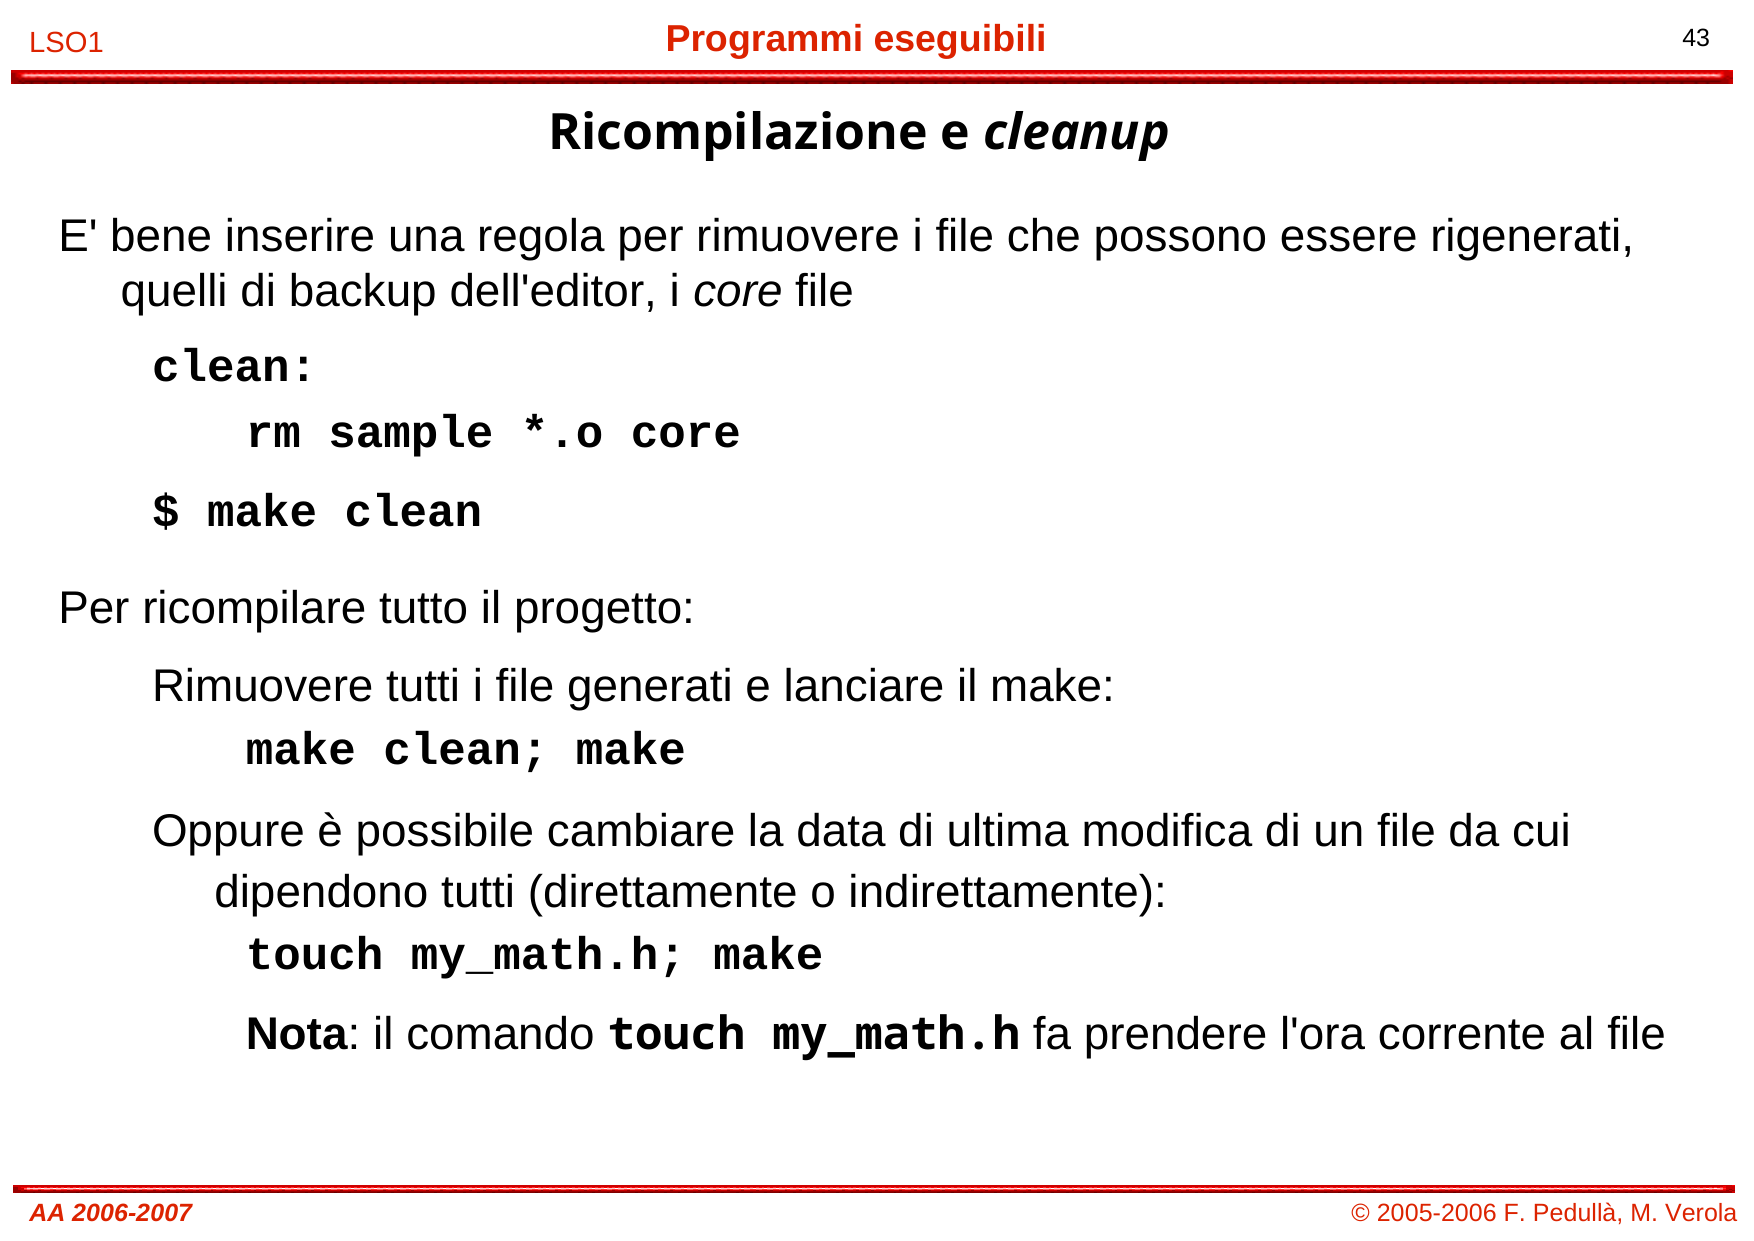

# Ricompilazione e cleanup
E' bene inserire una regola per rimuovere i file che possono essere rigenerati, quelli di backup dell'editor, i core file
clean:
rm sample *.o core
$ make clean
Per ricompilare tutto il progetto:
Rimuovere tutti i file generati e lanciare il make:
make clean; make
Oppure è possibile cambiare la data di ultima modifica di un file da cui dipendono tutti (direttamente o indirettamente):
touch my_math.h; make
Nota: il comando touch my_math.h fa prendere l'ora corrente al file